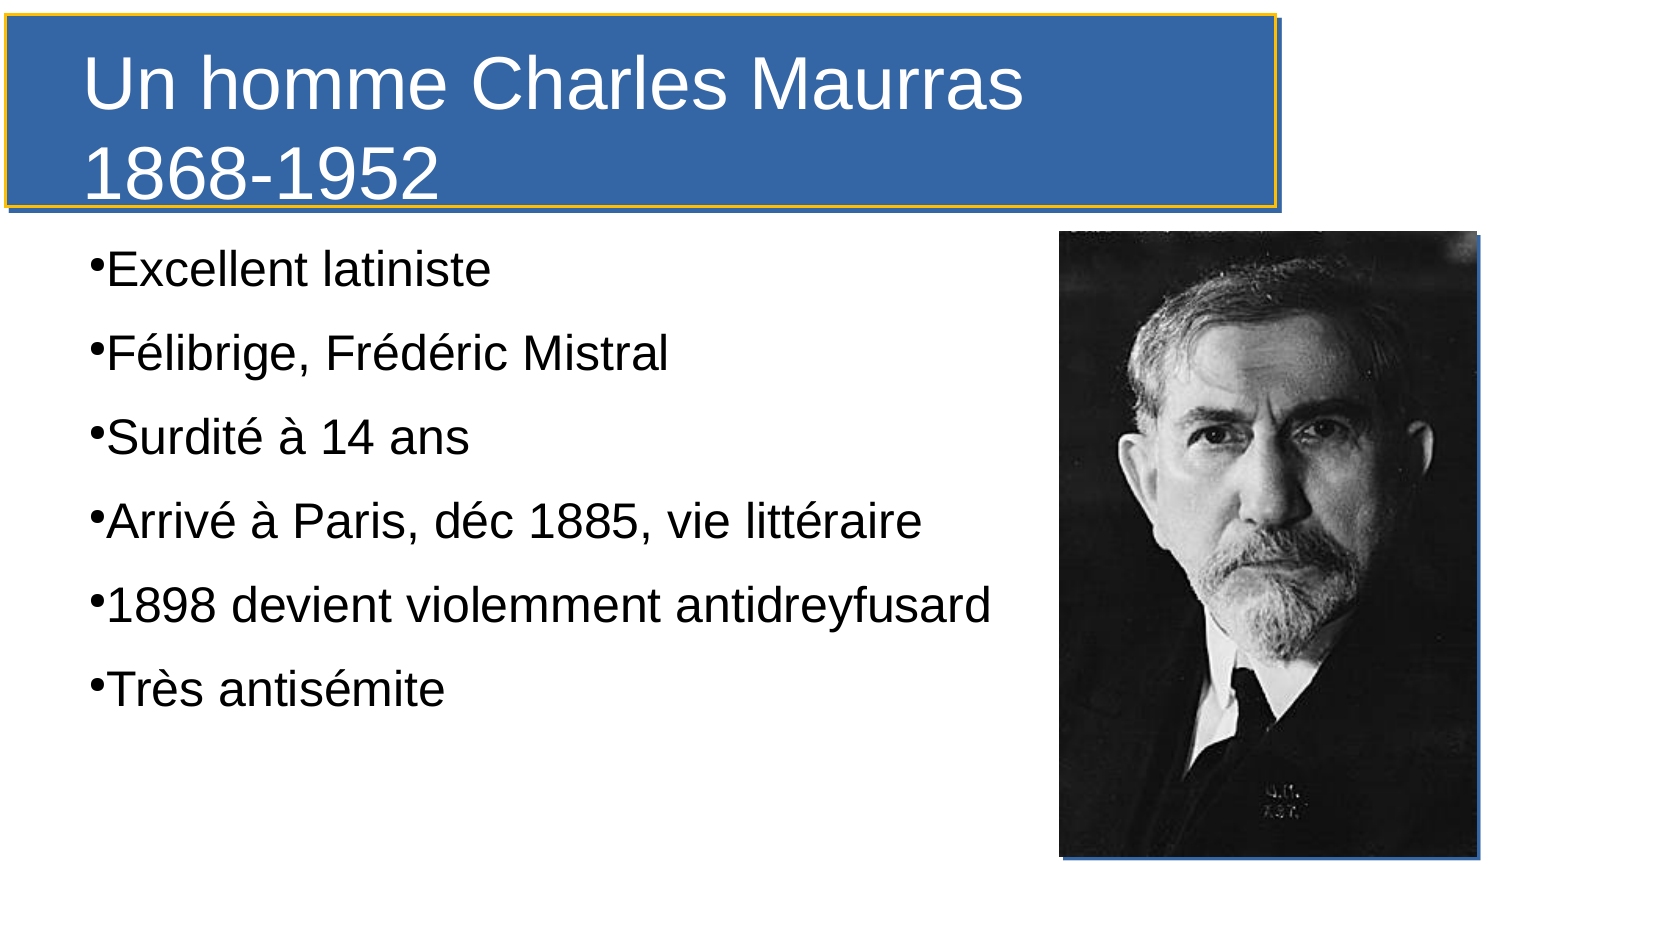

# Un homme Charles Maurras 1868-1952
Excellent latiniste
Félibrige, Frédéric Mistral
Surdité à 14 ans
Arrivé à Paris, déc 1885, vie littéraire
1898 devient violemment antidreyfusard
Très antisémite